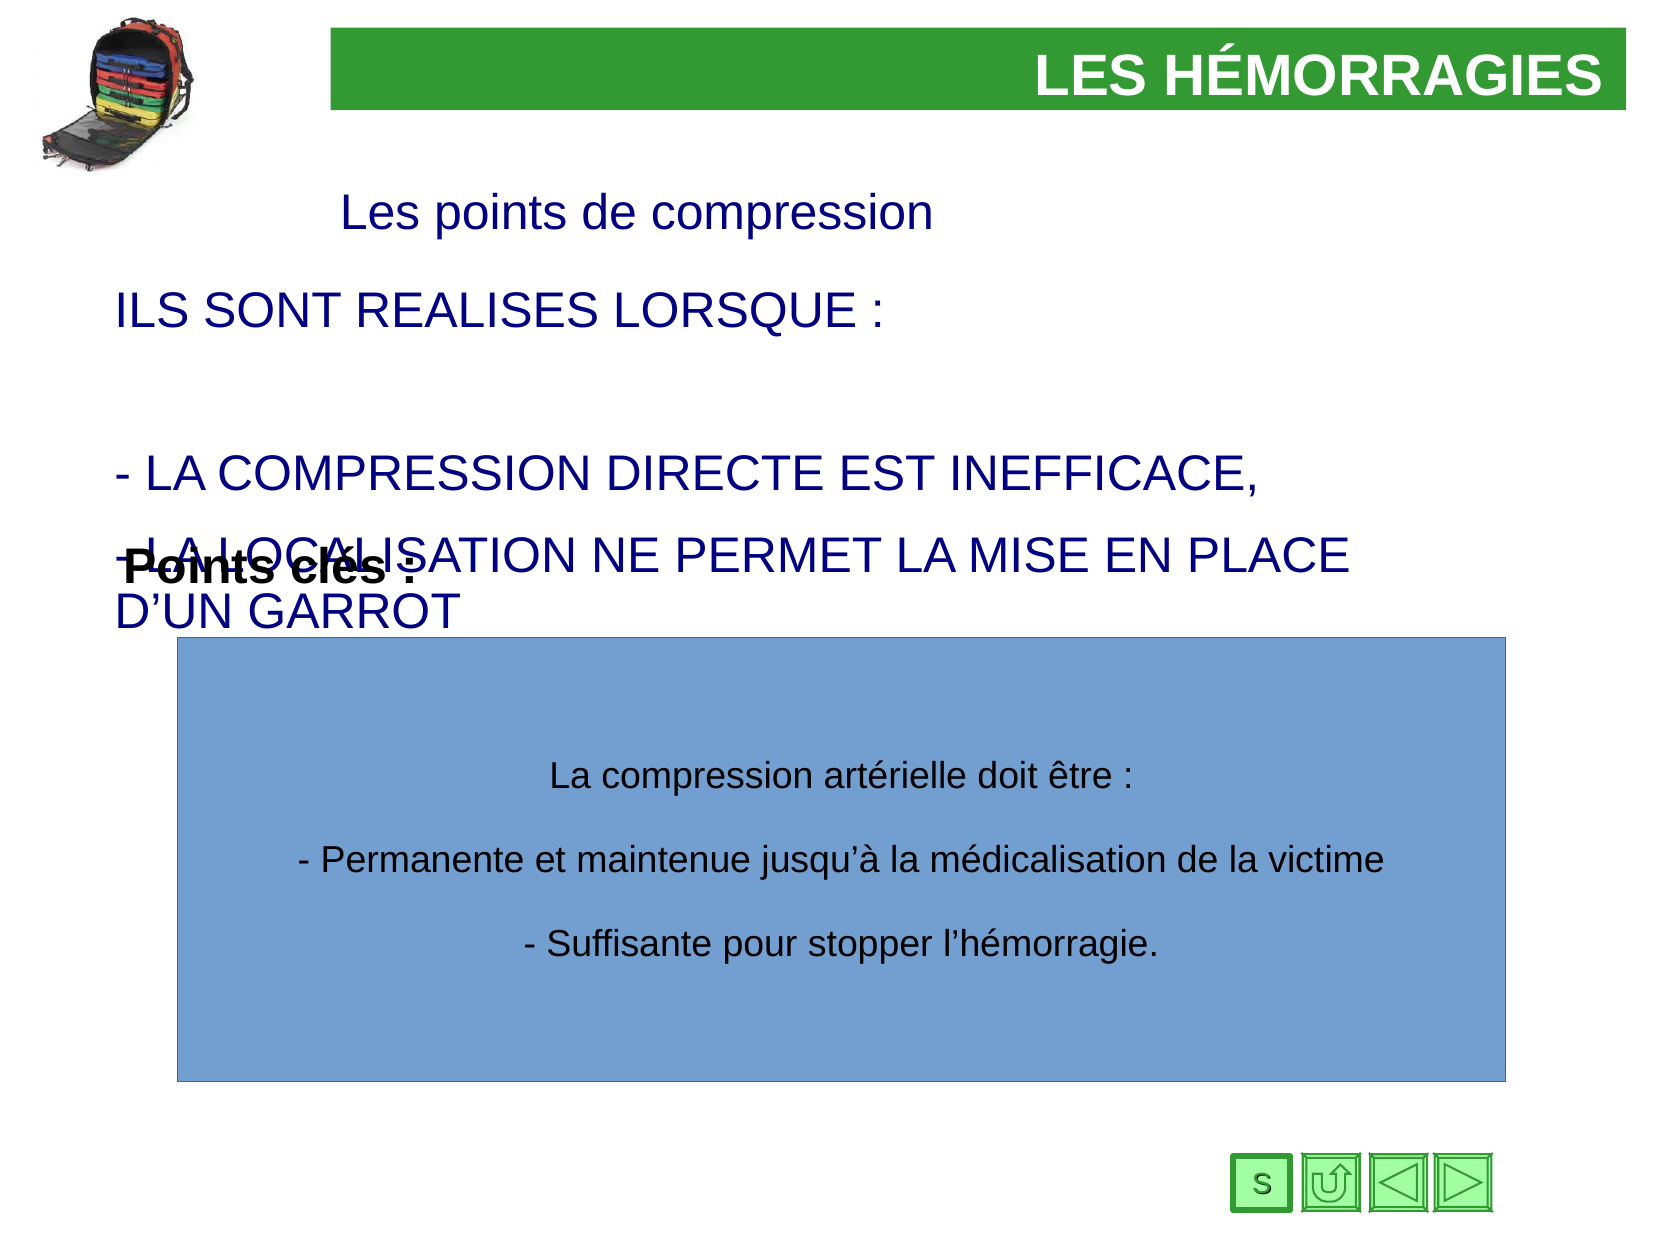

LES HÉMORRAGIES
Les points de compression
ILS SONT REALISES LORSQUE :
- LA COMPRESSION DIRECTE EST INEFFICACE,
- LA LOCALISATION NE PERMET LA MISE EN PLACE D’UN GARROT
Points clés :
La compression artérielle doit être :
- Permanente et maintenue jusqu’à la médicalisation de la victime
- Suffisante pour stopper l’hémorragie.